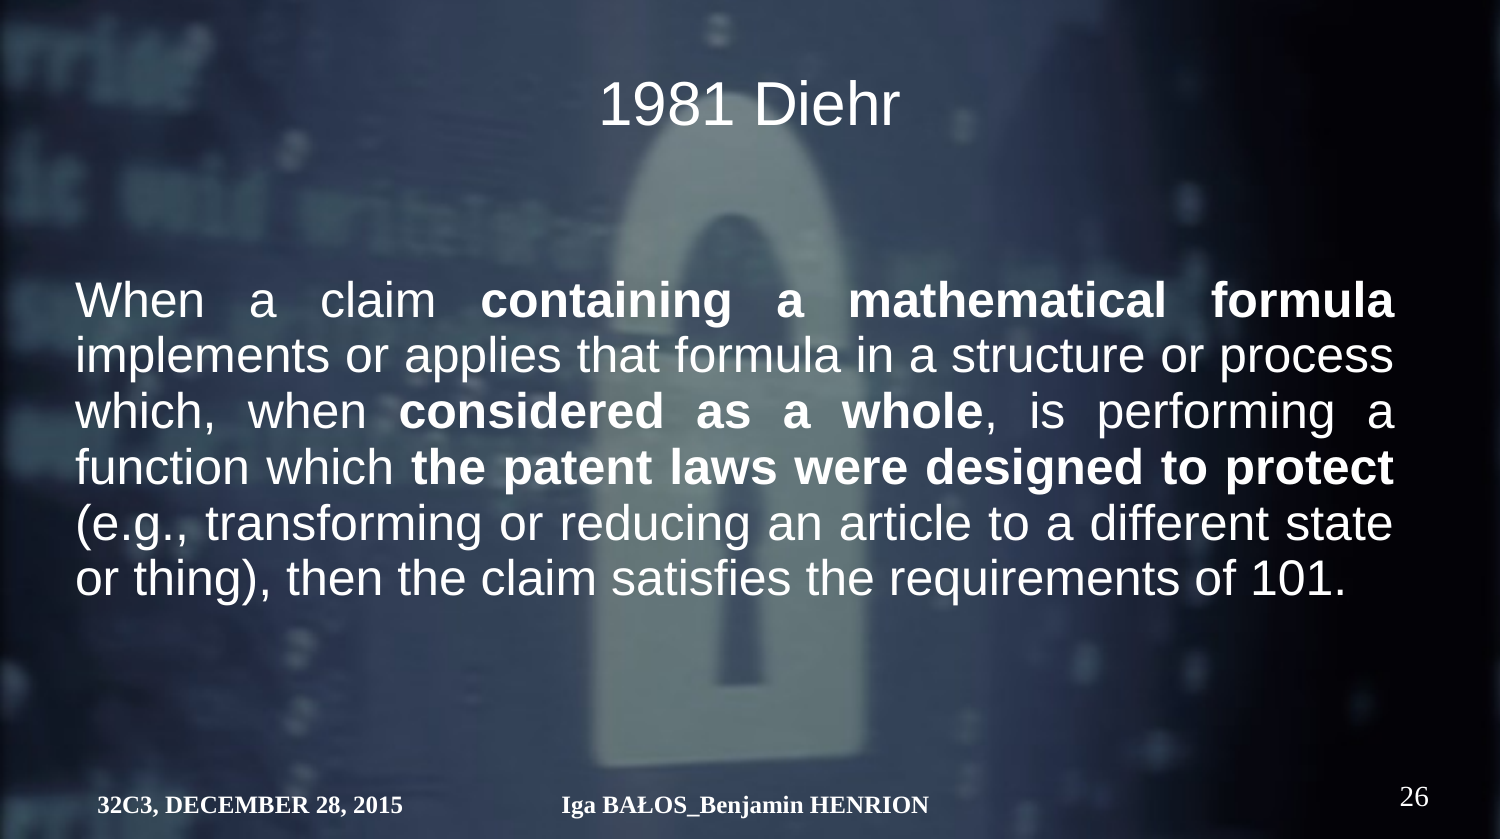

# 1981 Diehr
When a claim containing a mathematical formula implements or applies that formula in a structure or process which, when considered as a whole, is performing a function which the patent laws were designed to protect (e.g., transforming or reducing an article to a different state or thing), then the claim satisfies the requirements of 101.
26
32C3, DECEMBER 22, 2015
Iga BAŁOS_Benjamin HENRION